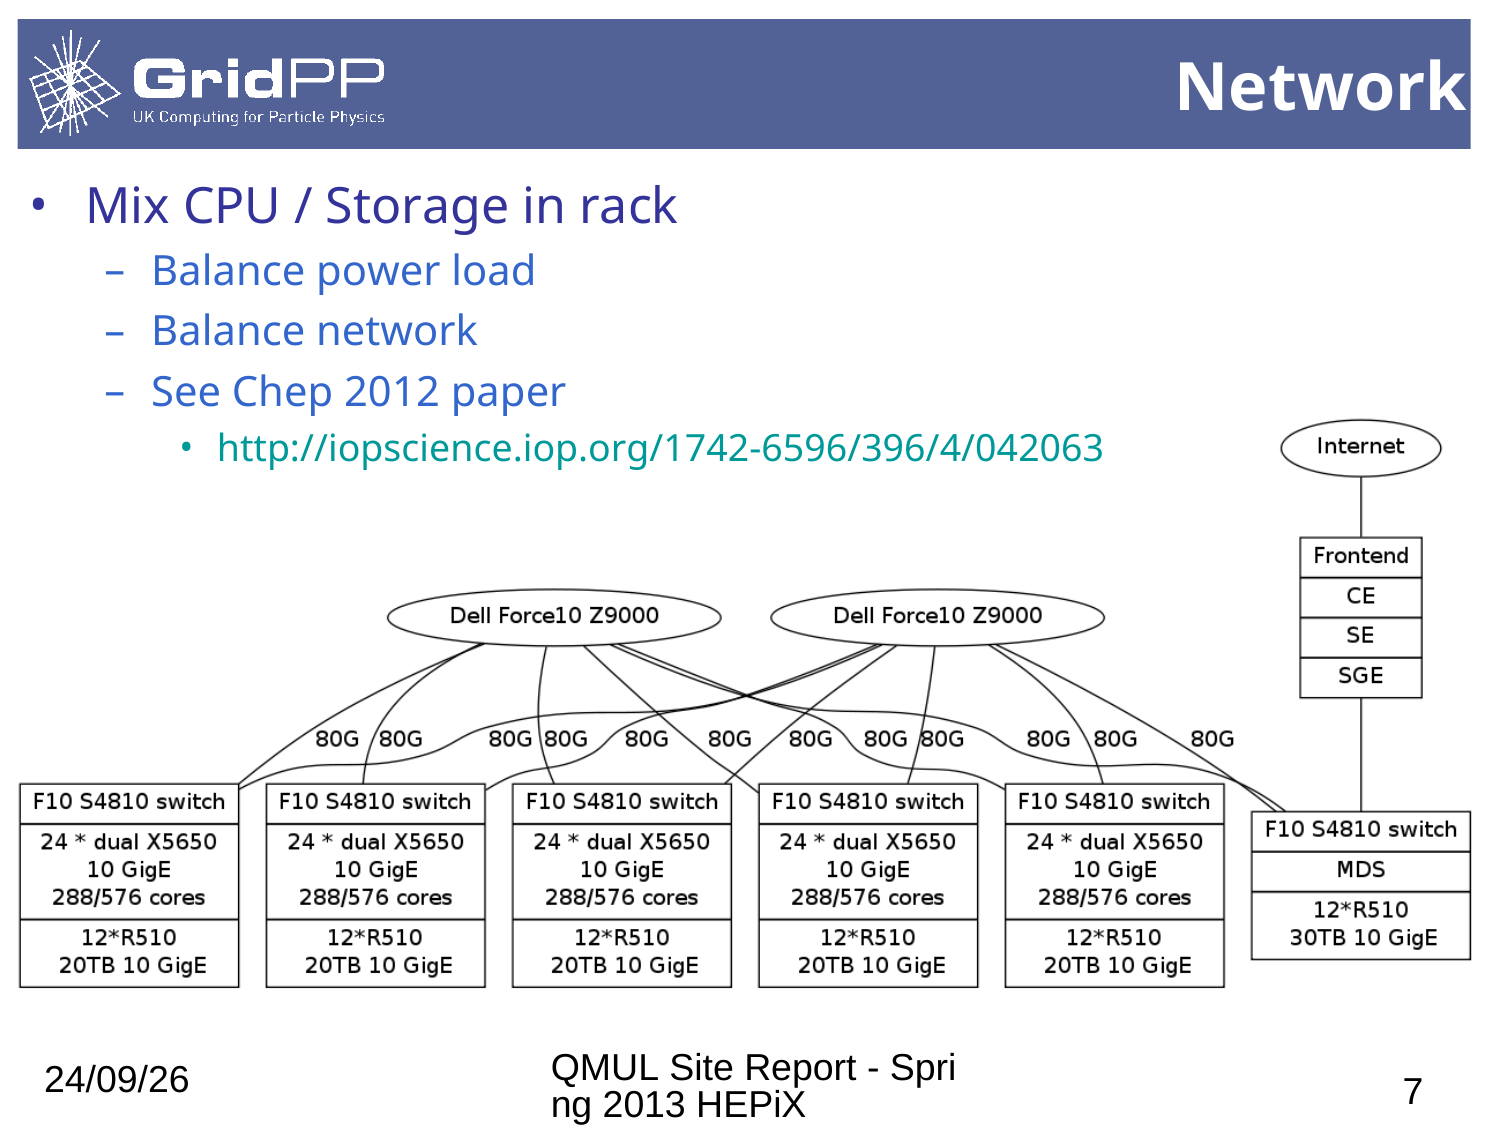

# Network
Mix CPU / Storage in rack
Balance power load
Balance network
See Chep 2012 paper
http://iopscience.iop.org/1742-6596/396/4/042063
QMUL Site Report - Spring 2013 HEPiX
7